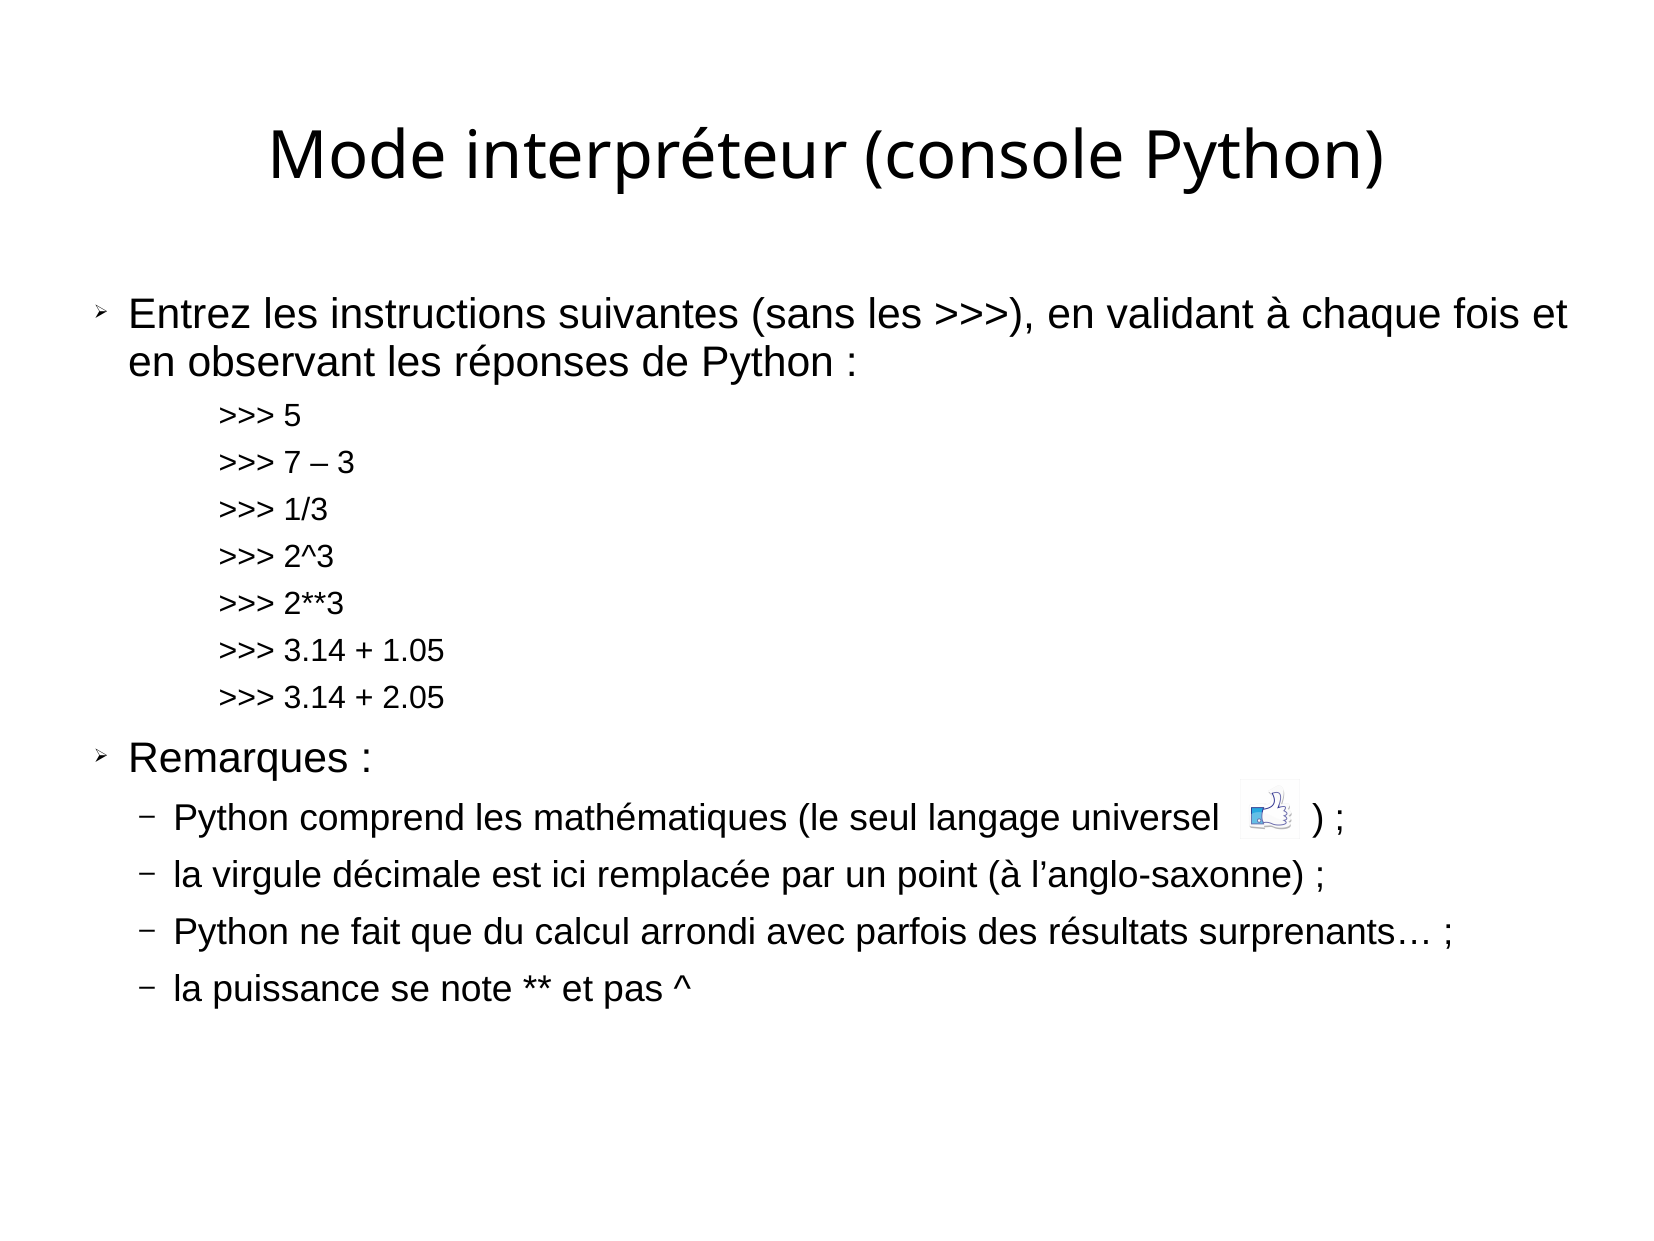

# Mode interpréteur (console Python)
Entrez les instructions suivantes (sans les >>>), en validant à chaque fois et en observant les réponses de Python :
>>> 5
>>> 7 – 3
>>> 1/3
>>> 2^3
>>> 2**3
>>> 3.14 + 1.05
>>> 3.14 + 2.05
Remarques :
Python comprend les mathématiques (le seul langage universel ) ;
la virgule décimale est ici remplacée par un point (à l’anglo-saxonne) ;
Python ne fait que du calcul arrondi avec parfois des résultats surprenants… ;
la puissance se note ** et pas ^